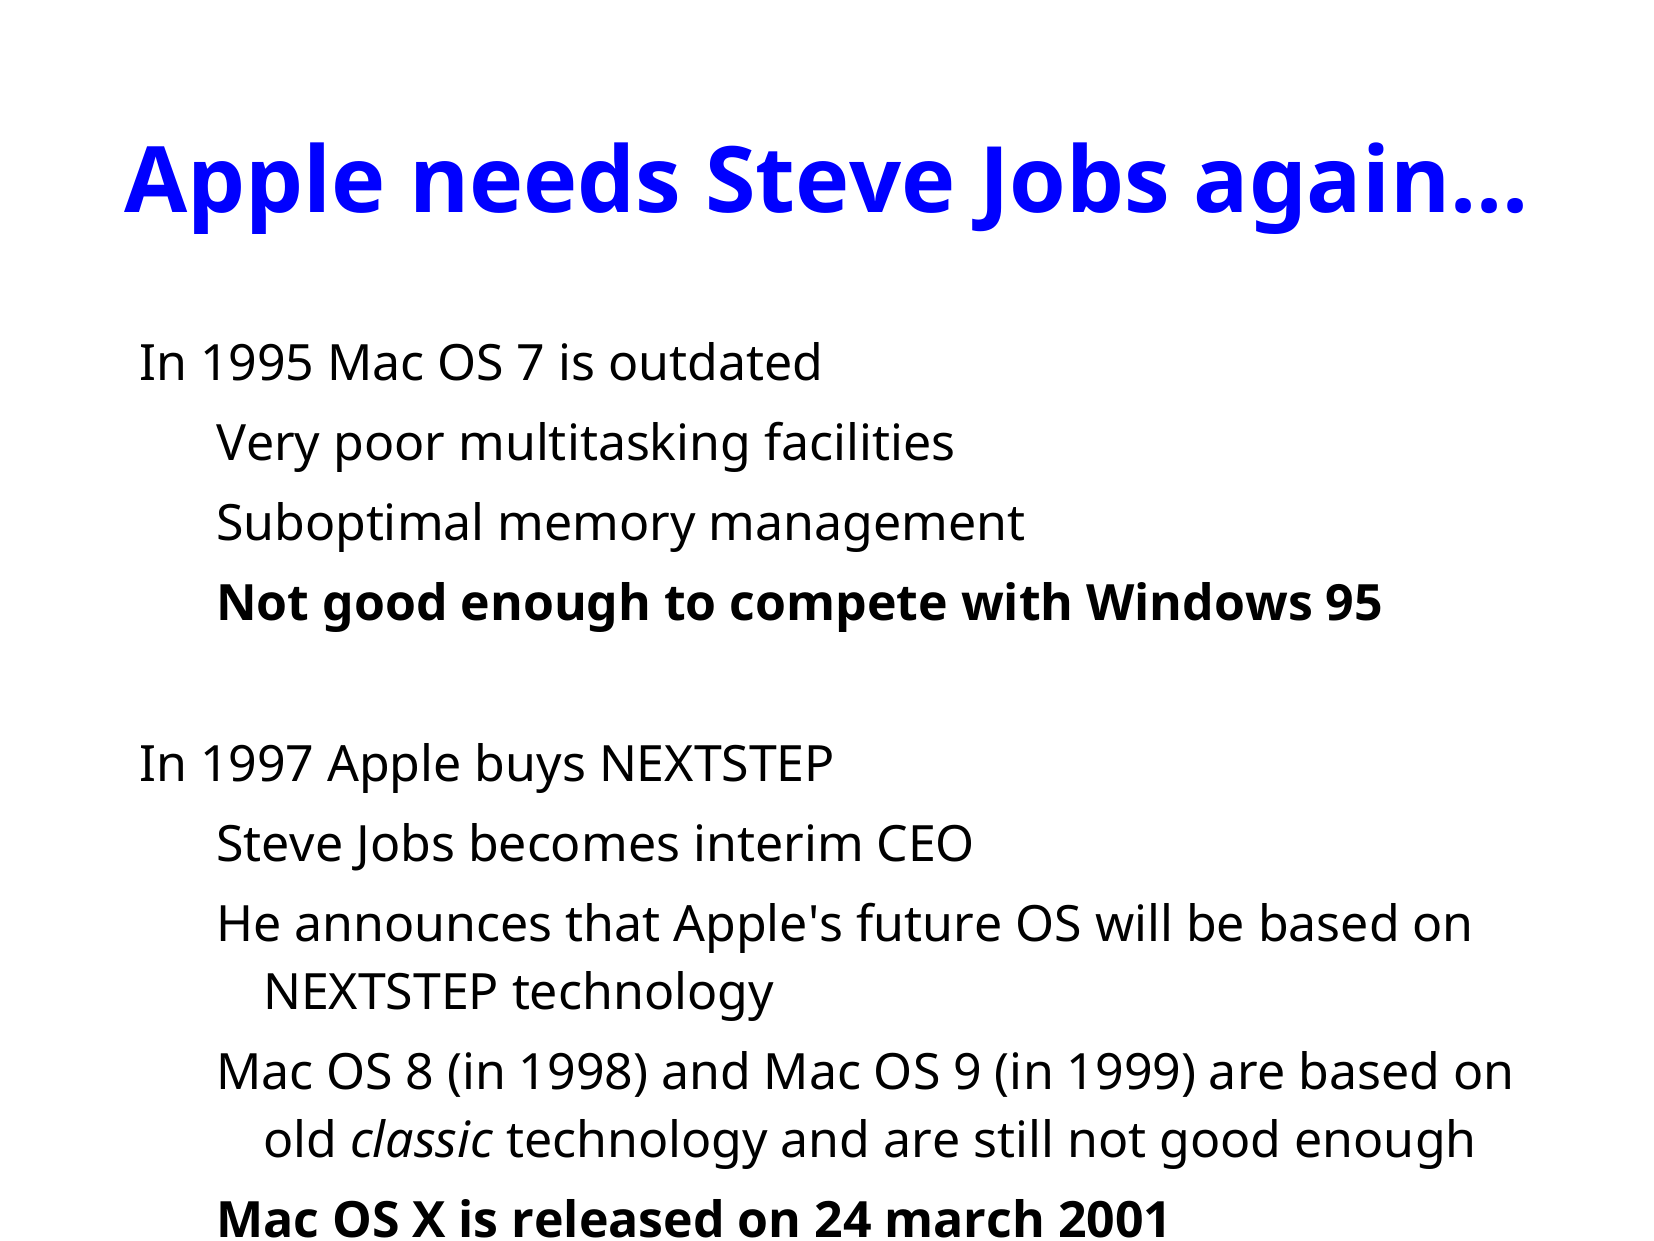

# Apple needs Steve Jobs again...
In 1995 Mac OS 7 is outdated
Very poor multitasking facilities
Suboptimal memory management
Not good enough to compete with Windows 95
In 1997 Apple buys NEXTSTEP
Steve Jobs becomes interim CEO
He announces that Apple's future OS will be based on NEXTSTEP technology
Mac OS 8 (in 1998) and Mac OS 9 (in 1999) are based on old classic technology and are still not good enough
Mac OS X is released on 24 march 2001